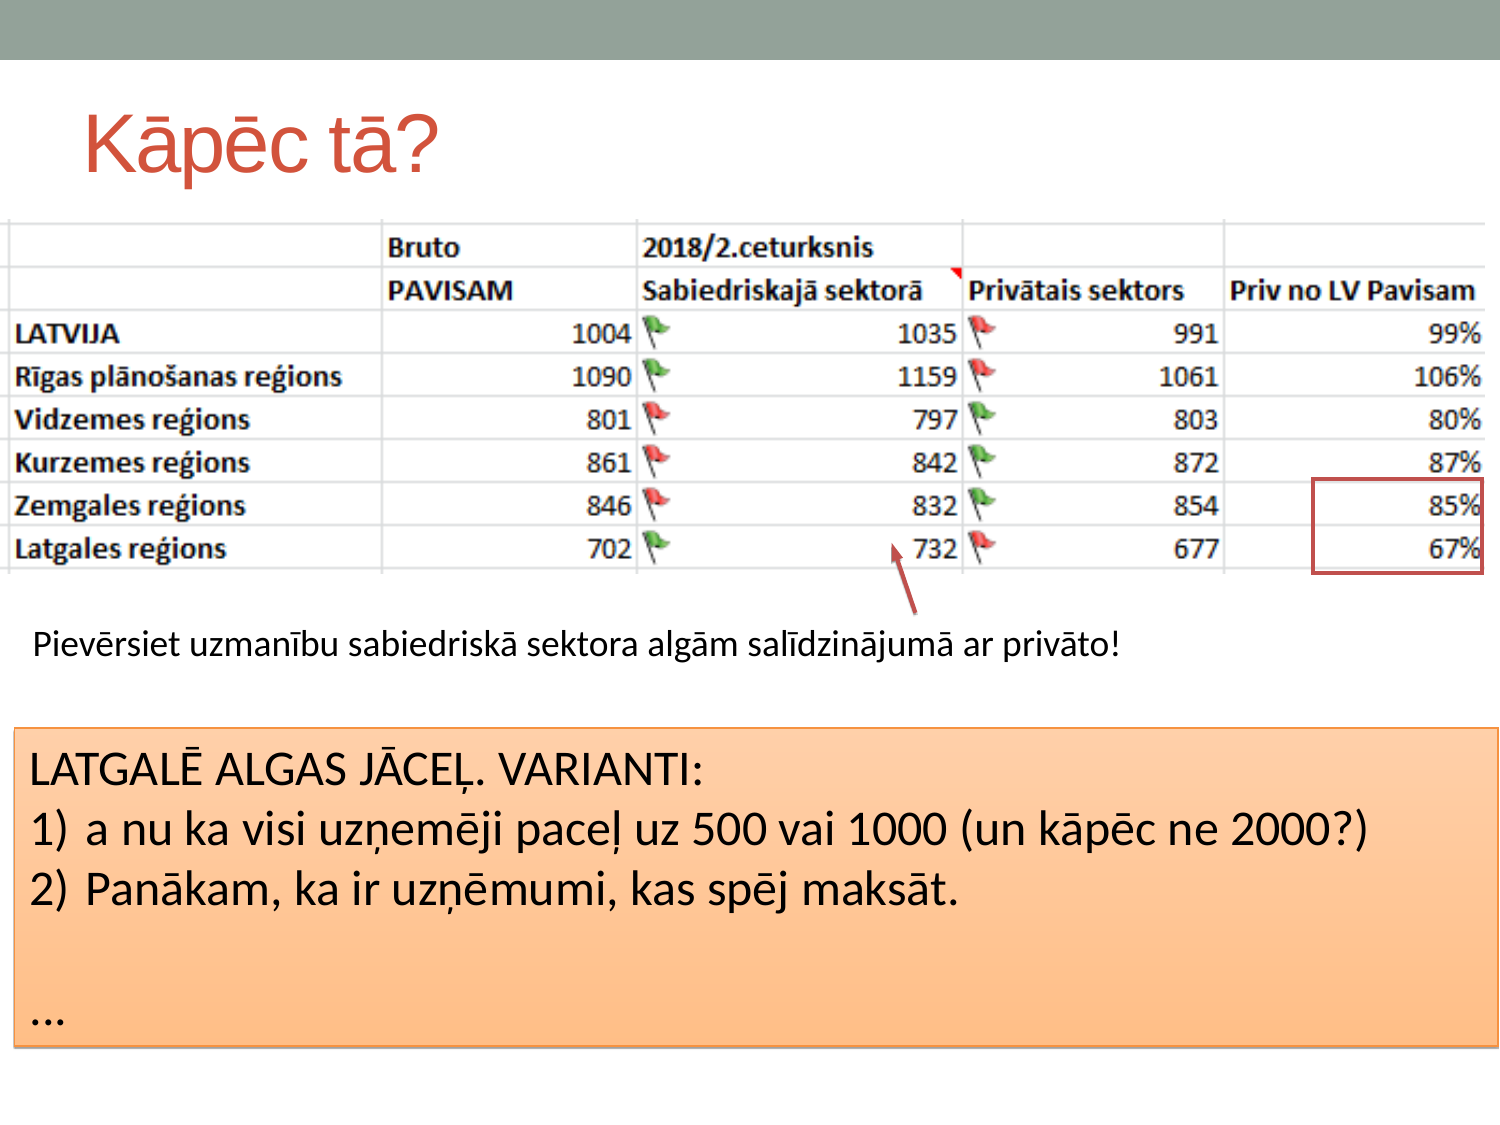

# Kāpēc tā?
Pievērsiet uzmanību sabiedriskā sektora algām salīdzinājumā ar privāto!
LATGALĒ ALGAS JĀCEĻ. VARIANTI:
a nu ka visi uzņemēji paceļ uz 500 vai 1000 (un kāpēc ne 2000?)
Panākam, ka ir uzņēmumi, kas spēj maksāt.
...